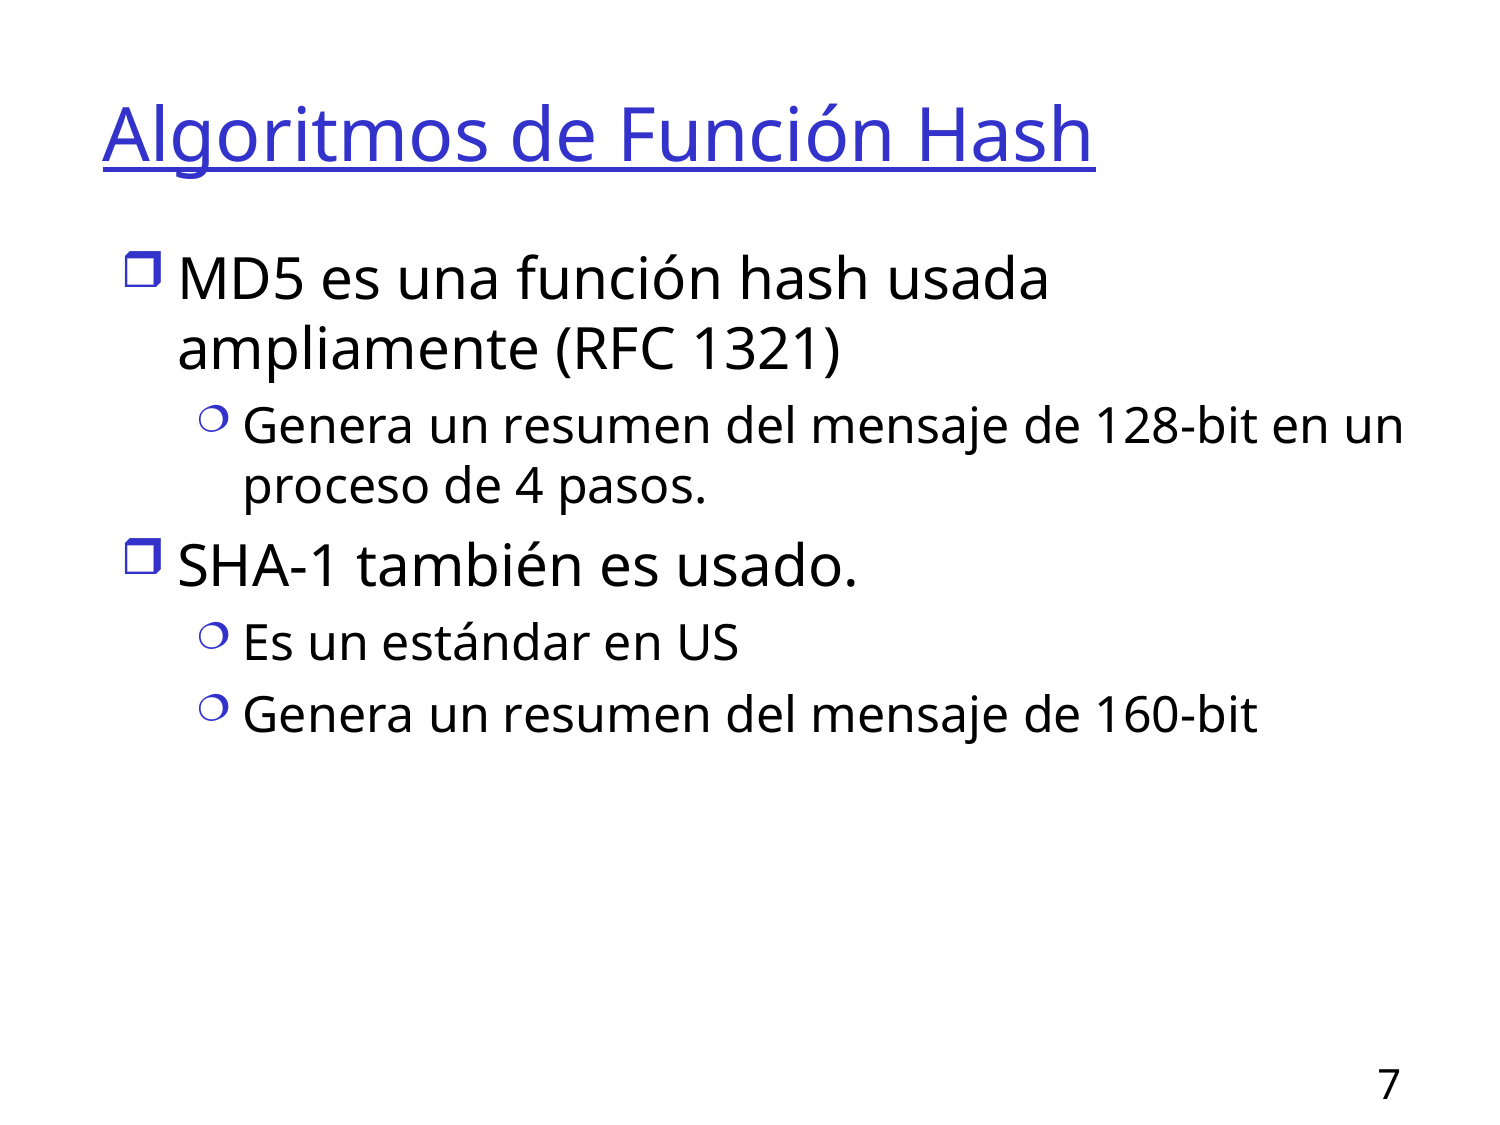

# Algoritmos de Función Hash
MD5 es una función hash usada ampliamente (RFC 1321)
Genera un resumen del mensaje de 128-bit en un proceso de 4 pasos.
SHA-1 también es usado.
Es un estándar en US
Genera un resumen del mensaje de 160-bit
7